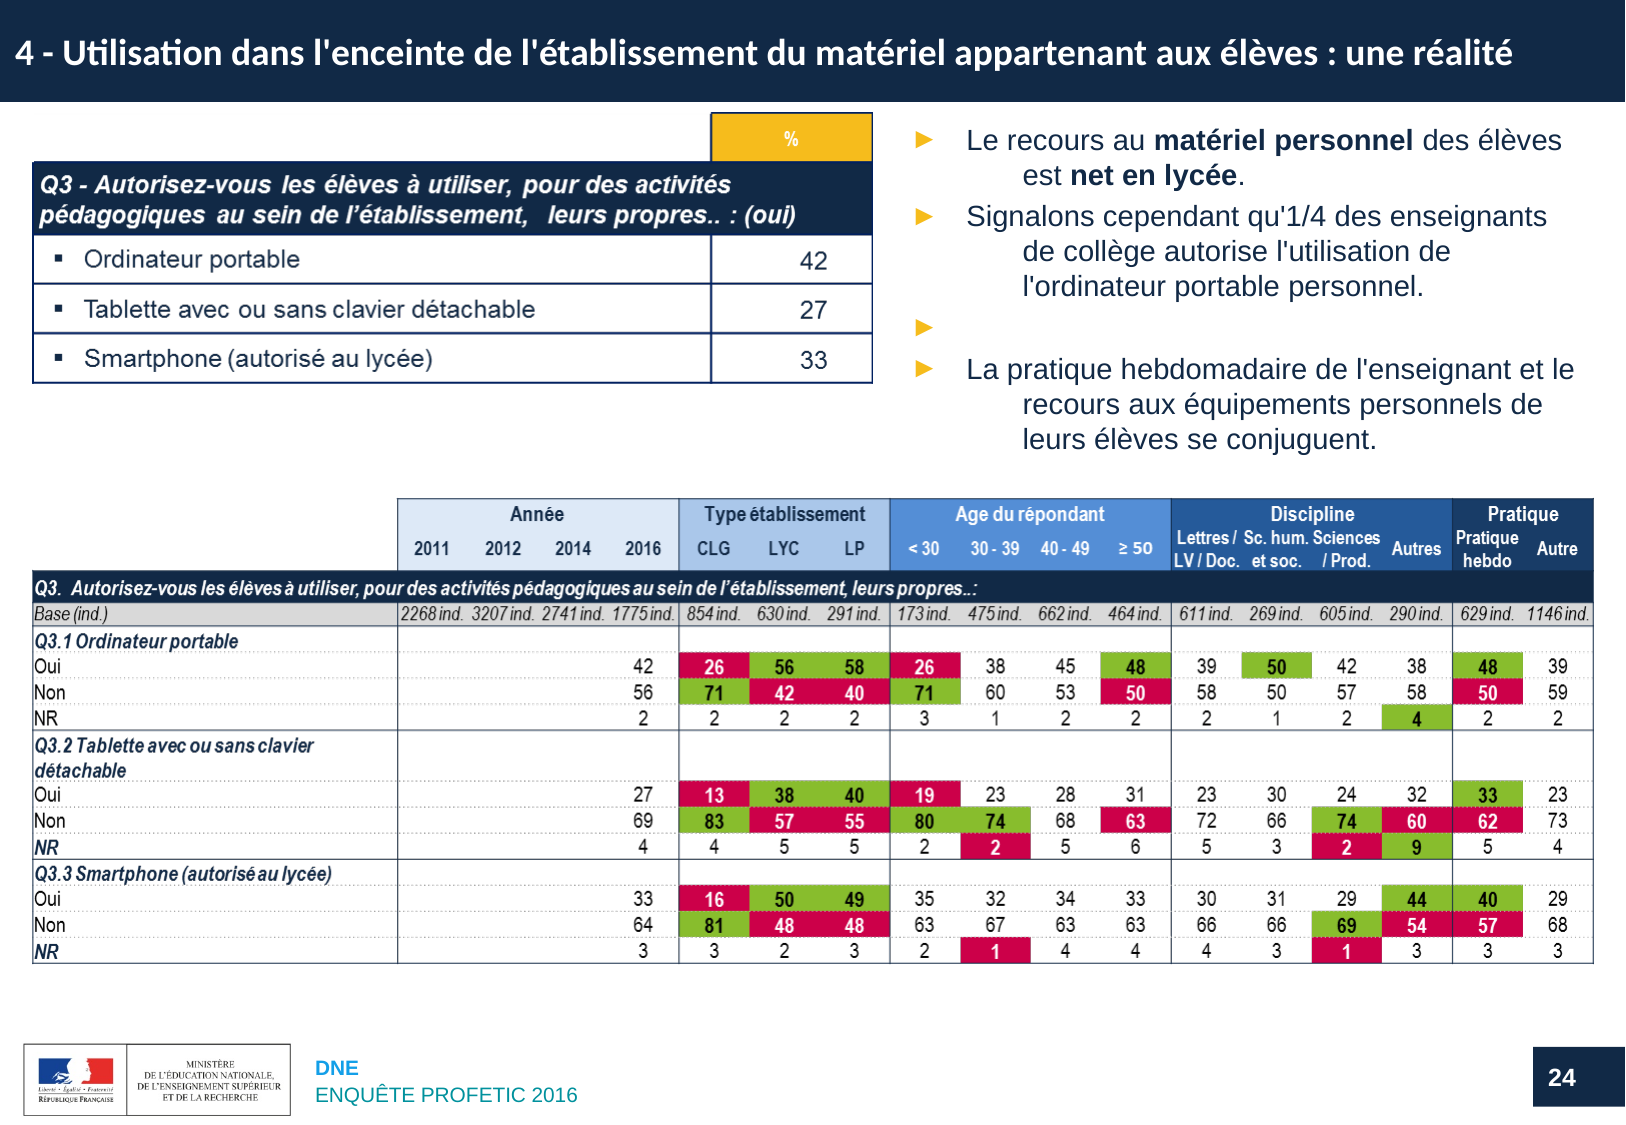

4 - Utilisation dans l'enceinte de l'établissement du matériel appartenant aux élèves : une réalité
# Le recours au matériel personnel des élèves est net en lycée.
Signalons cependant qu'1/4 des enseignants de collège autorise l'utilisation de l'ordinateur portable personnel.
La pratique hebdomadaire de l'enseignant et le recours aux équipements personnels de leurs élèves se conjuguent.
24